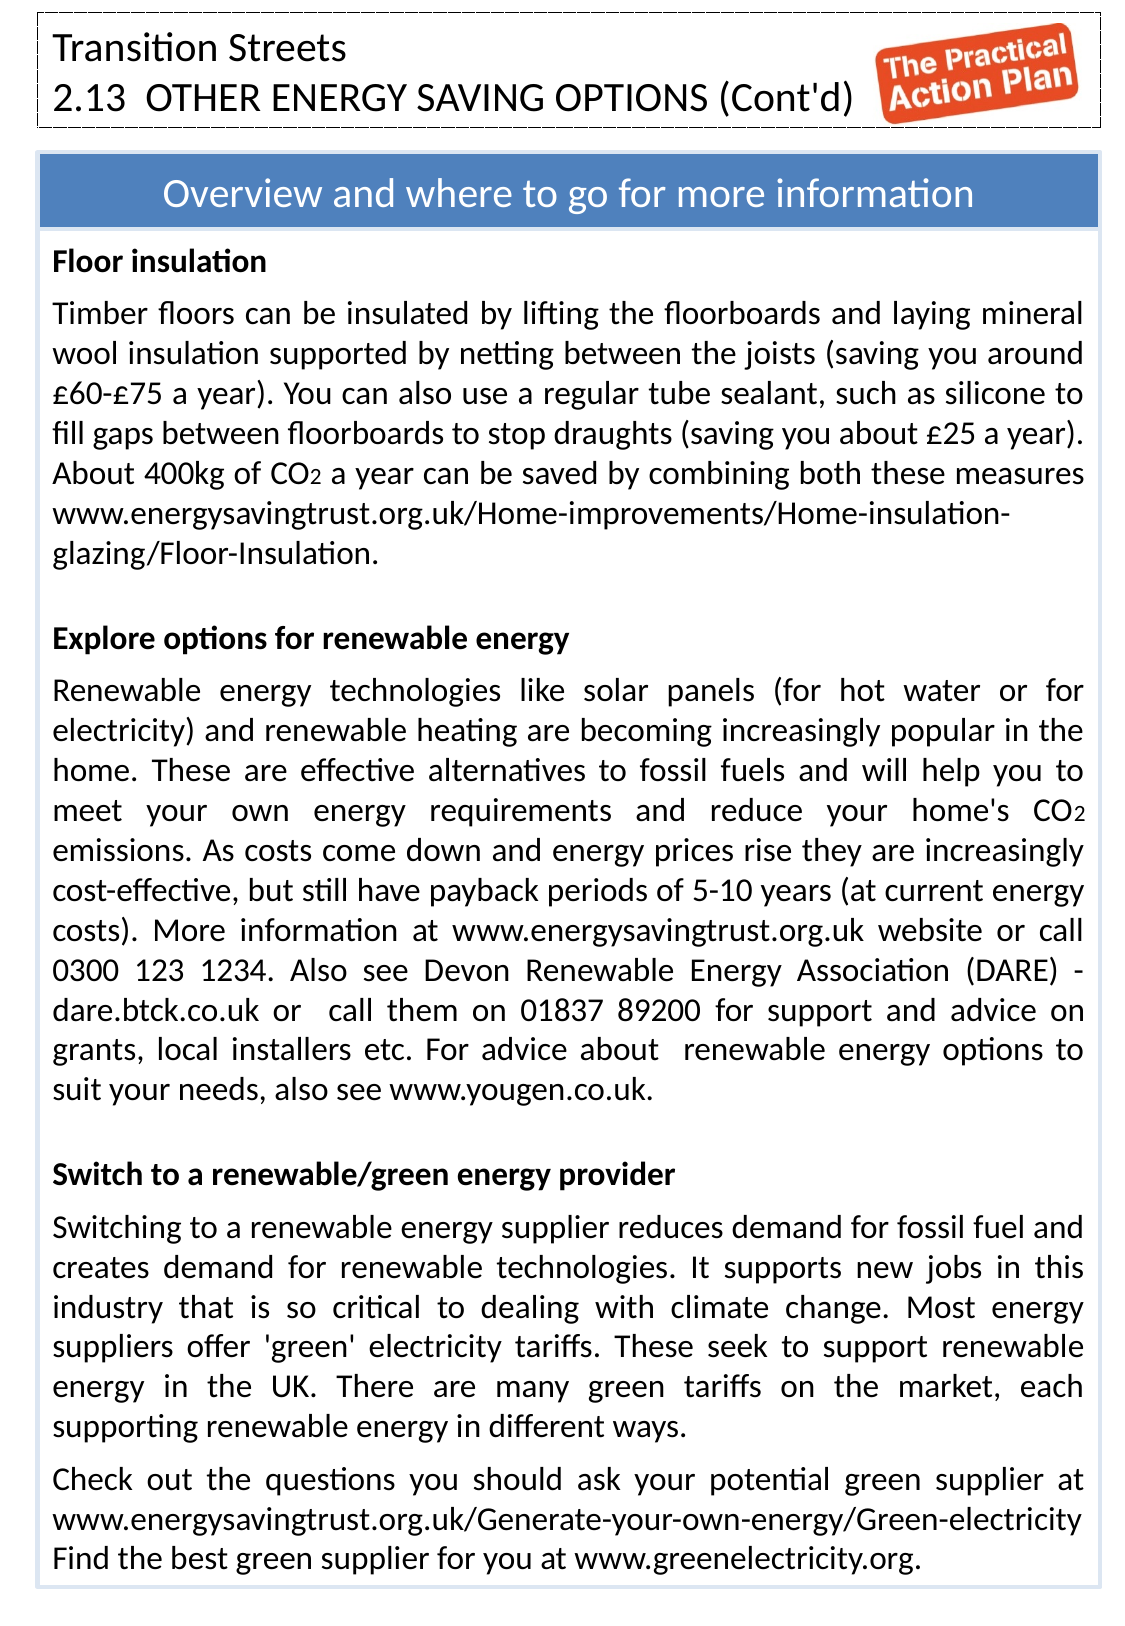

Transition Streets
2.13 OTHER ENERGY SAVING OPTIONS (Cont'd)
Overview and where to go for more information
Floor insulation
Timber floors can be insulated by lifting the floorboards and laying mineral wool insulation supported by netting between the joists (saving you around £60-£75 a year). You can also use a regular tube sealant, such as silicone to fill gaps between floorboards to stop draughts (saving you about £25 a year). About 400kg of CO2 a year can be saved by combining both these measures www.energysavingtrust.org.uk/Home-improvements/Home-insulation-glazing/Floor-Insulation.
Explore options for renewable energy
Renewable energy technologies like solar panels (for hot water or for electricity) and renewable heating are becoming increasingly popular in the home. These are effective alternatives to fossil fuels and will help you to meet your own energy requirements and reduce your home's CO2 emissions. As costs come down and energy prices rise they are increasingly cost-effective, but still have payback periods of 5-10 years (at current energy costs). More information at www.energysavingtrust.org.uk website or call 0300 123 1234. Also see Devon Renewable Energy Association (DARE) - dare.btck.co.uk or call them on 01837 89200 for support and advice on grants, local installers etc. For advice about renewable energy options to suit your needs, also see www.yougen.co.uk.
Switch to a renewable/green energy provider
Switching to a renewable energy supplier reduces demand for fossil fuel and creates demand for renewable technologies. It supports new jobs in this industry that is so critical to dealing with climate change. Most energy suppliers offer 'green' electricity tariffs. These seek to support renewable energy in the UK. There are many green tariffs on the market, each supporting renewable energy in different ways.
Check out the questions you should ask your potential green supplier at www.energysavingtrust.org.uk/Generate-your-own-energy/Green-electricity Find the best green supplier for you at www.greenelectricity.org.